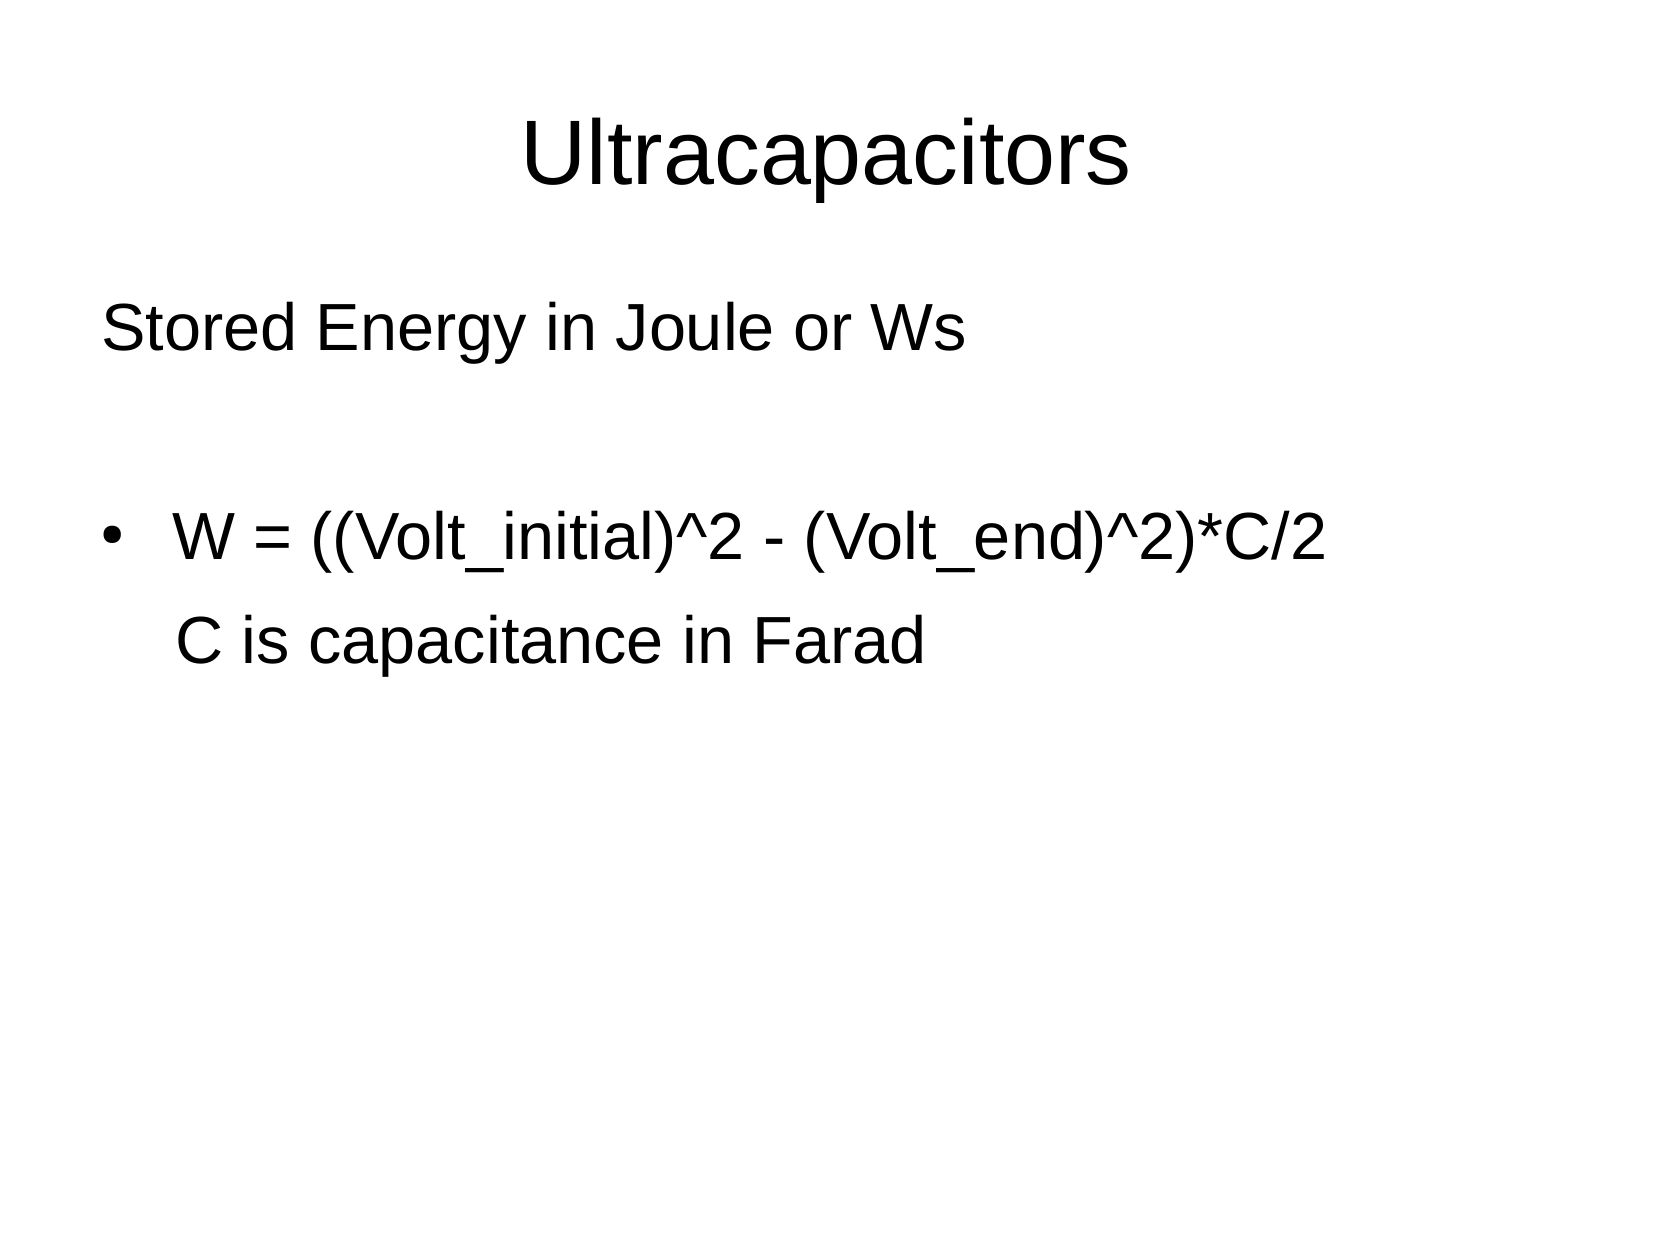

# Ultracapacitors
 Stored Energy in Joule or Ws
 W = ((Volt_initial)^2 - (Volt_end)^2)*C/2
 C is capacitance in Farad